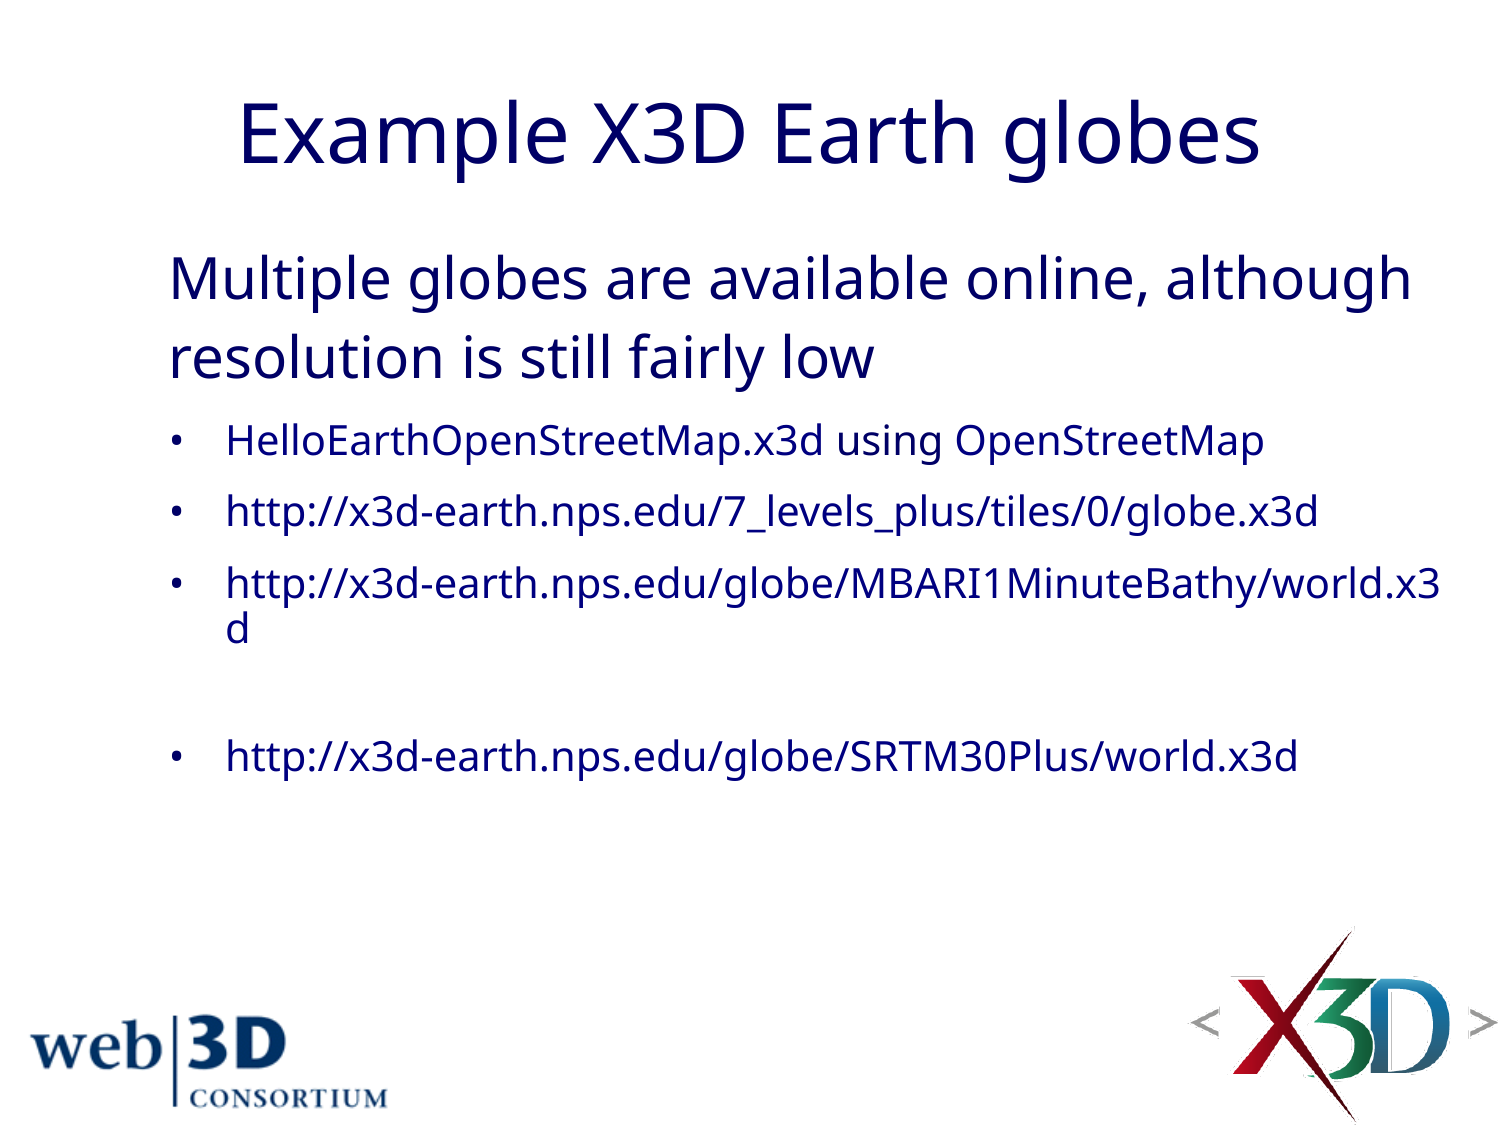

# Example X3D Earth globes
Multiple globes are available online, although resolution is still fairly low
HelloEarthOpenStreetMap.x3d using OpenStreetMap
http://x3d-earth.nps.edu/7_levels_plus/tiles/0/globe.x3d
http://x3d-earth.nps.edu/globe/MBARI1MinuteBathy/world.x3d
http://x3d-earth.nps.edu/globe/SRTM30Plus/world.x3d